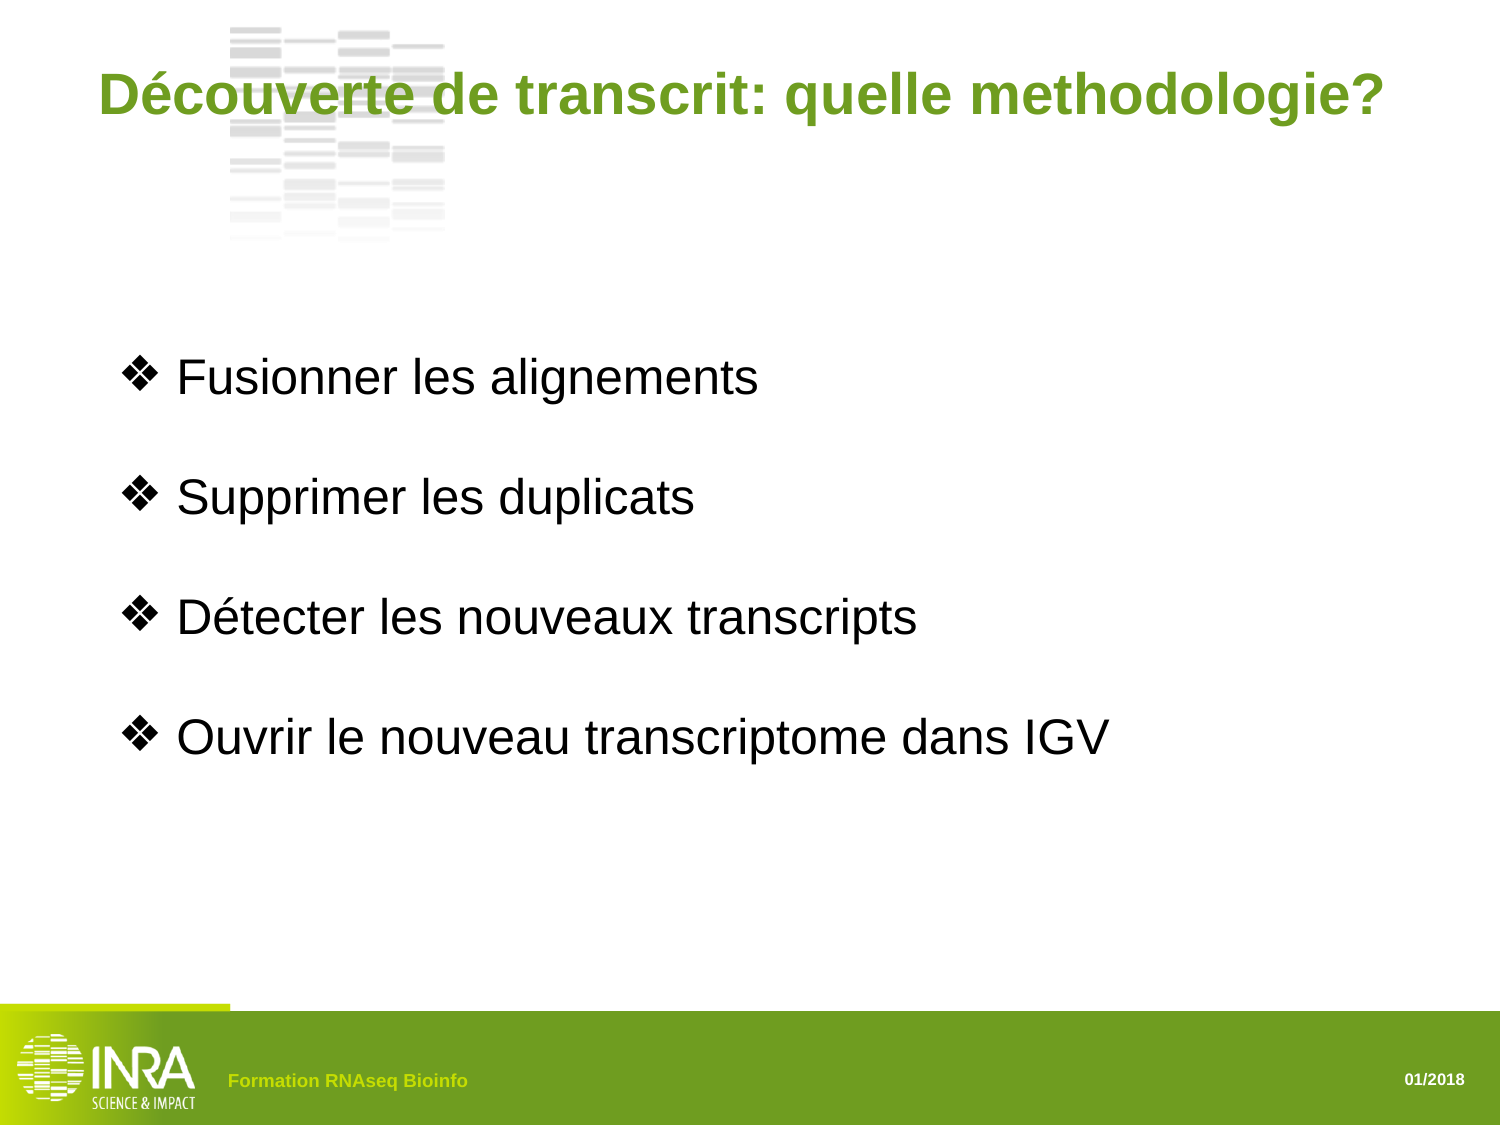

Découverte de transcrit: quelle methodologie?
 Fusionner les alignements
 Supprimer les duplicats
 Détecter les nouveaux transcripts
 Ouvrir le nouveau transcriptome dans IGV